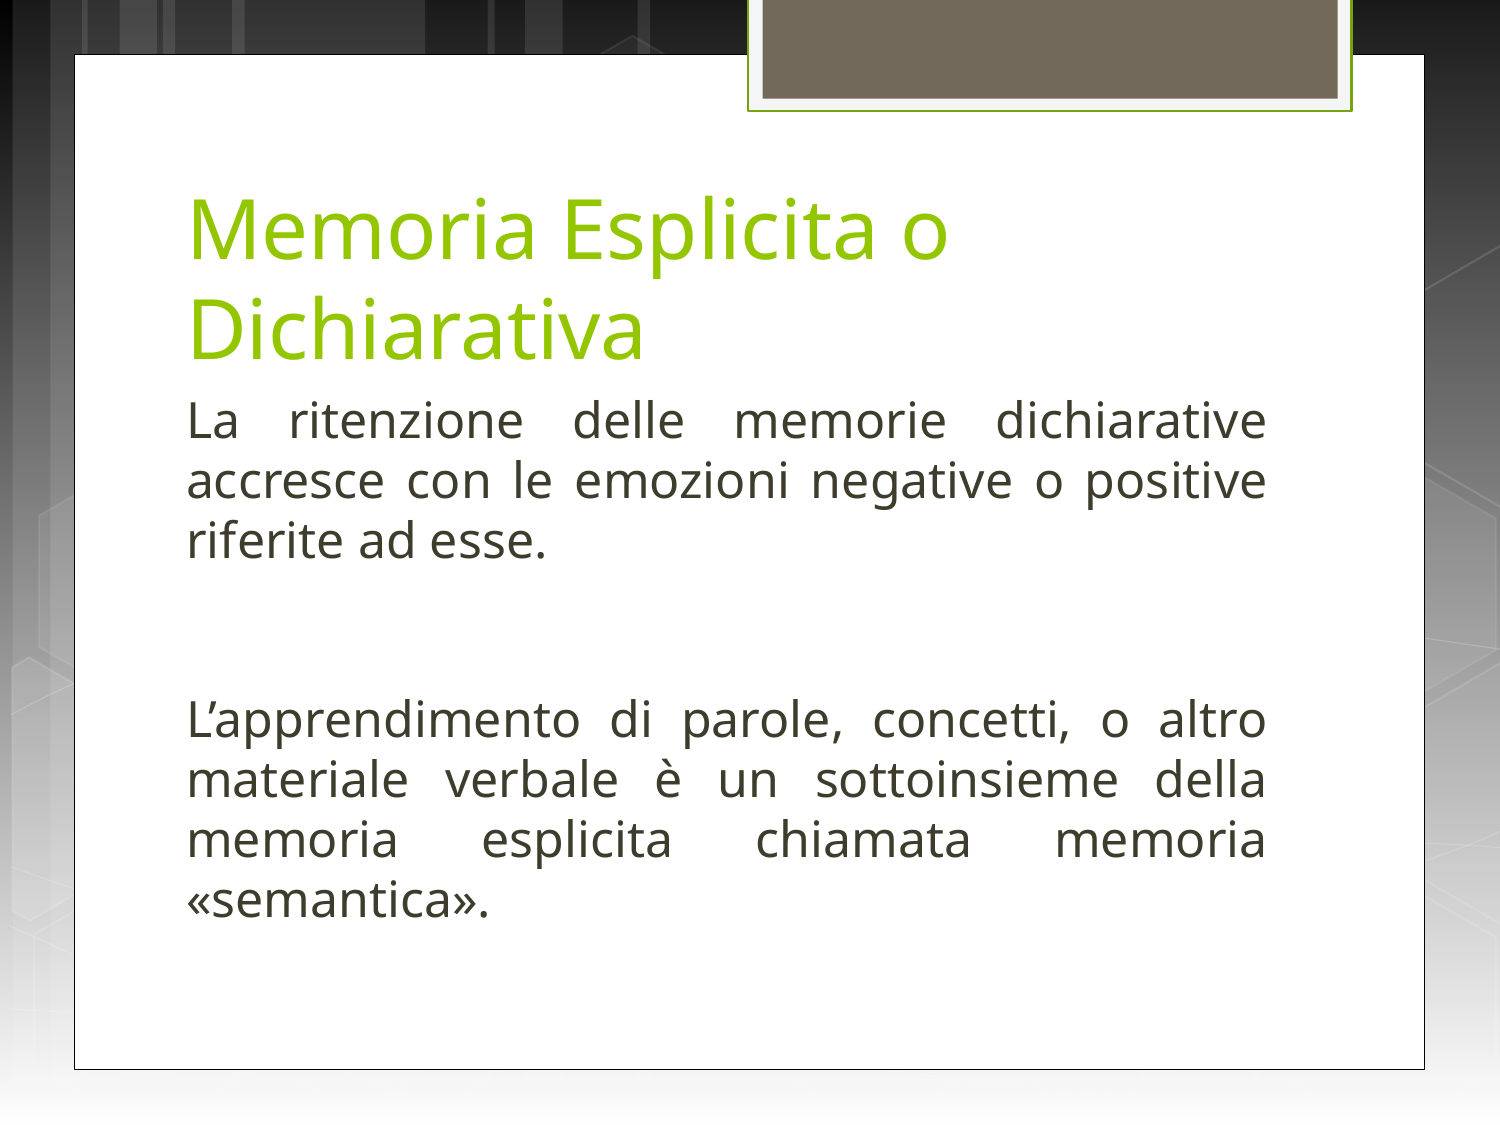

# Memoria Esplicita o Dichiarativa
La ritenzione delle memorie dichiarative accresce con le emozioni negative o positive riferite ad esse.
L’apprendimento di parole, concetti, o altro materiale verbale è un sottoinsieme della memoria esplicita chiamata memoria «semantica».